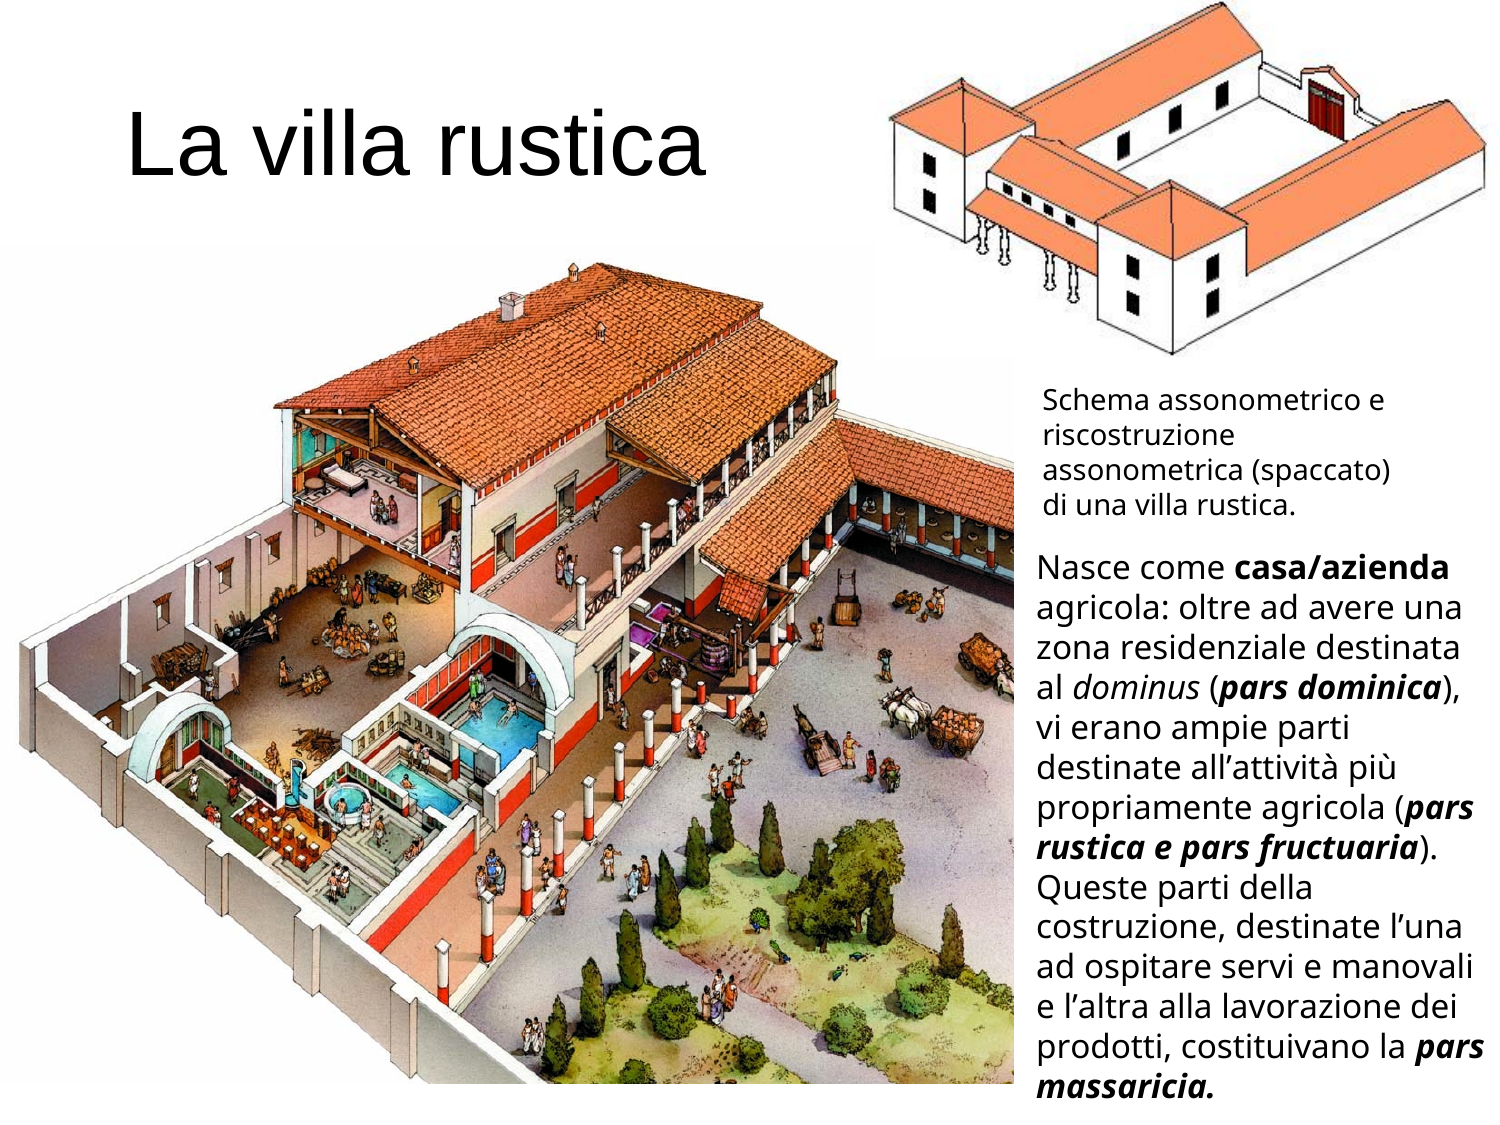

# La villa rustica
Schema assonometrico e riscostruzione assonometrica (spaccato) di una villa rustica.
Nasce come casa/azienda agricola: oltre ad avere una zona residenziale destinata al dominus (pars dominica), vi erano ampie parti destinate all’attività più propriamente agricola (pars rustica e pars fructuaria). Queste parti della costruzione, destinate l’una ad ospitare servi e manovali e l’altra alla lavorazione dei prodotti, costituivano la pars massaricia.